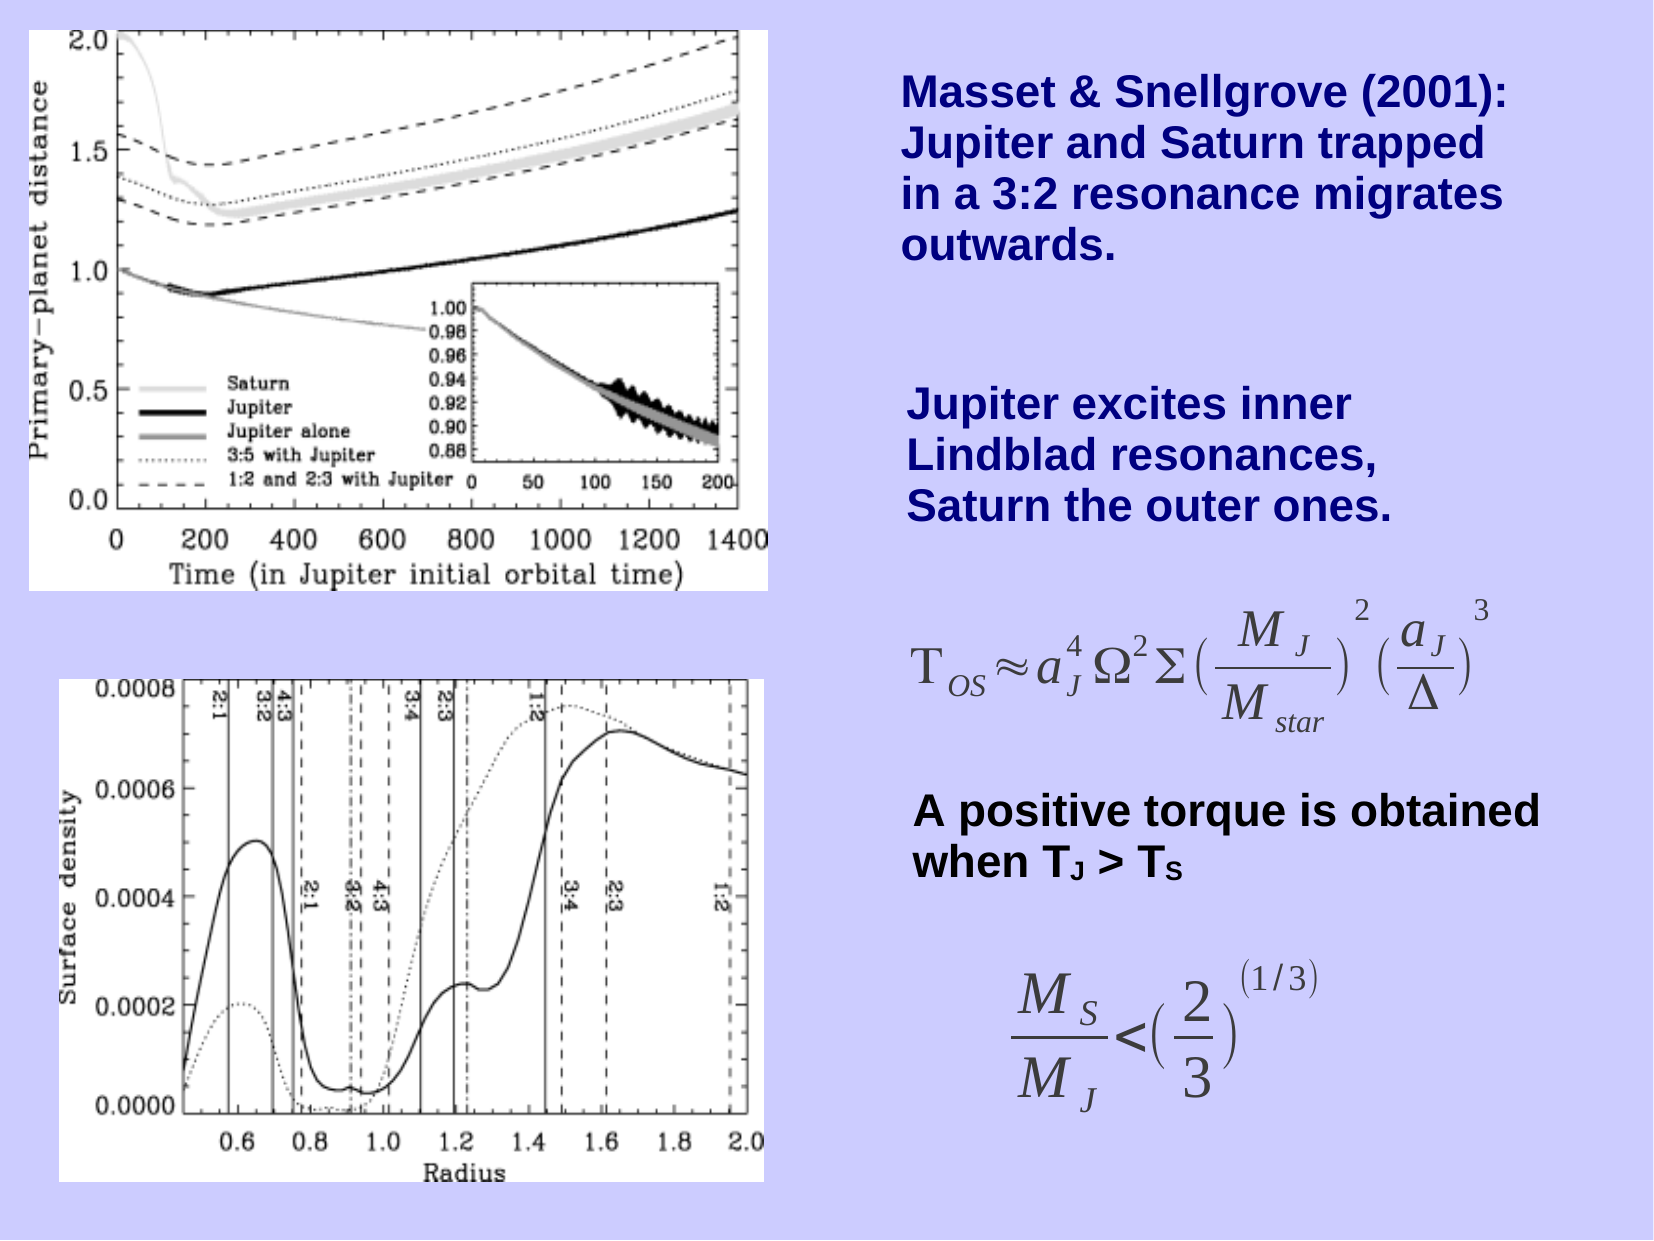

Masset & Snellgrove (2001): Jupiter and Saturn trapped in a 3:2 resonance migrates outwards.
Jupiter excites inner Lindblad resonances, Saturn the outer ones.
A positive torque is obtained when TJ > TS